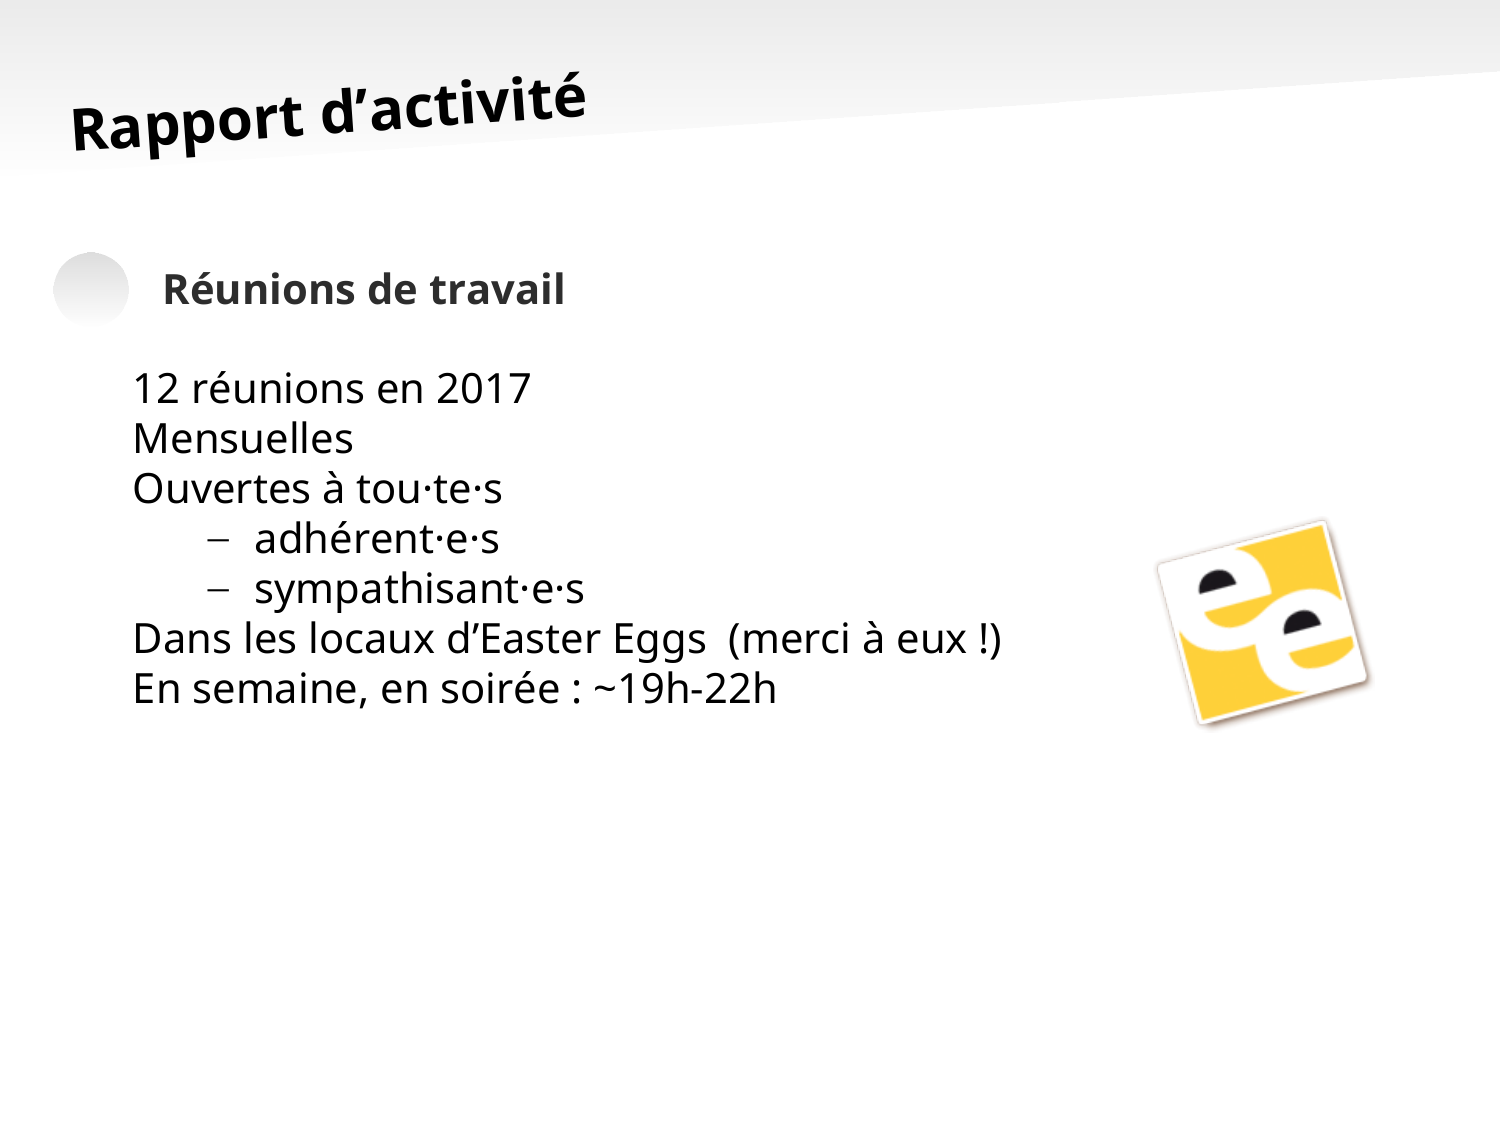

Rapport d’activité
Réunions de travail
12 réunions en 2017
Mensuelles
Ouvertes à tou·te·s
adhérent·e·s
sympathisant·e·s
Dans les locaux d’Easter Eggs (merci à eux !)
En semaine, en soirée : ~19h-22h
5